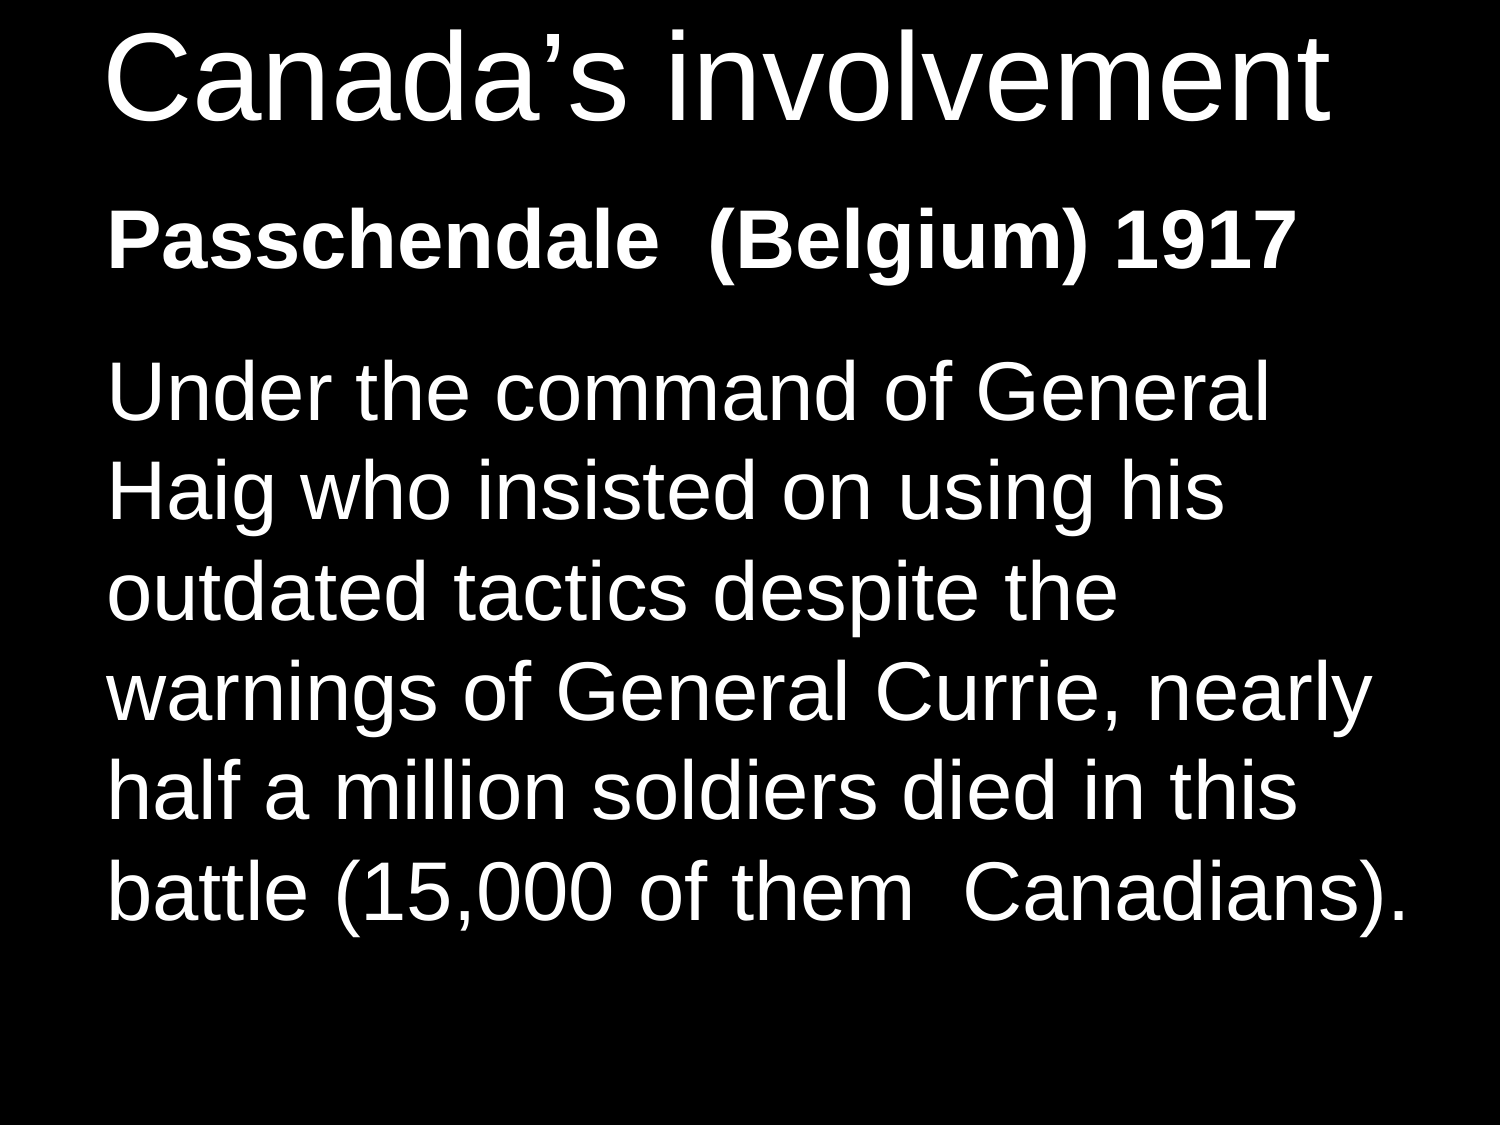

Canada’s involvement
Passchendale (Belgium) 1917
Under the command of General Haig who insisted on using his outdated tactics despite the warnings of General Currie, nearly half a million soldiers died in this battle (15,000 of them Canadians).
m